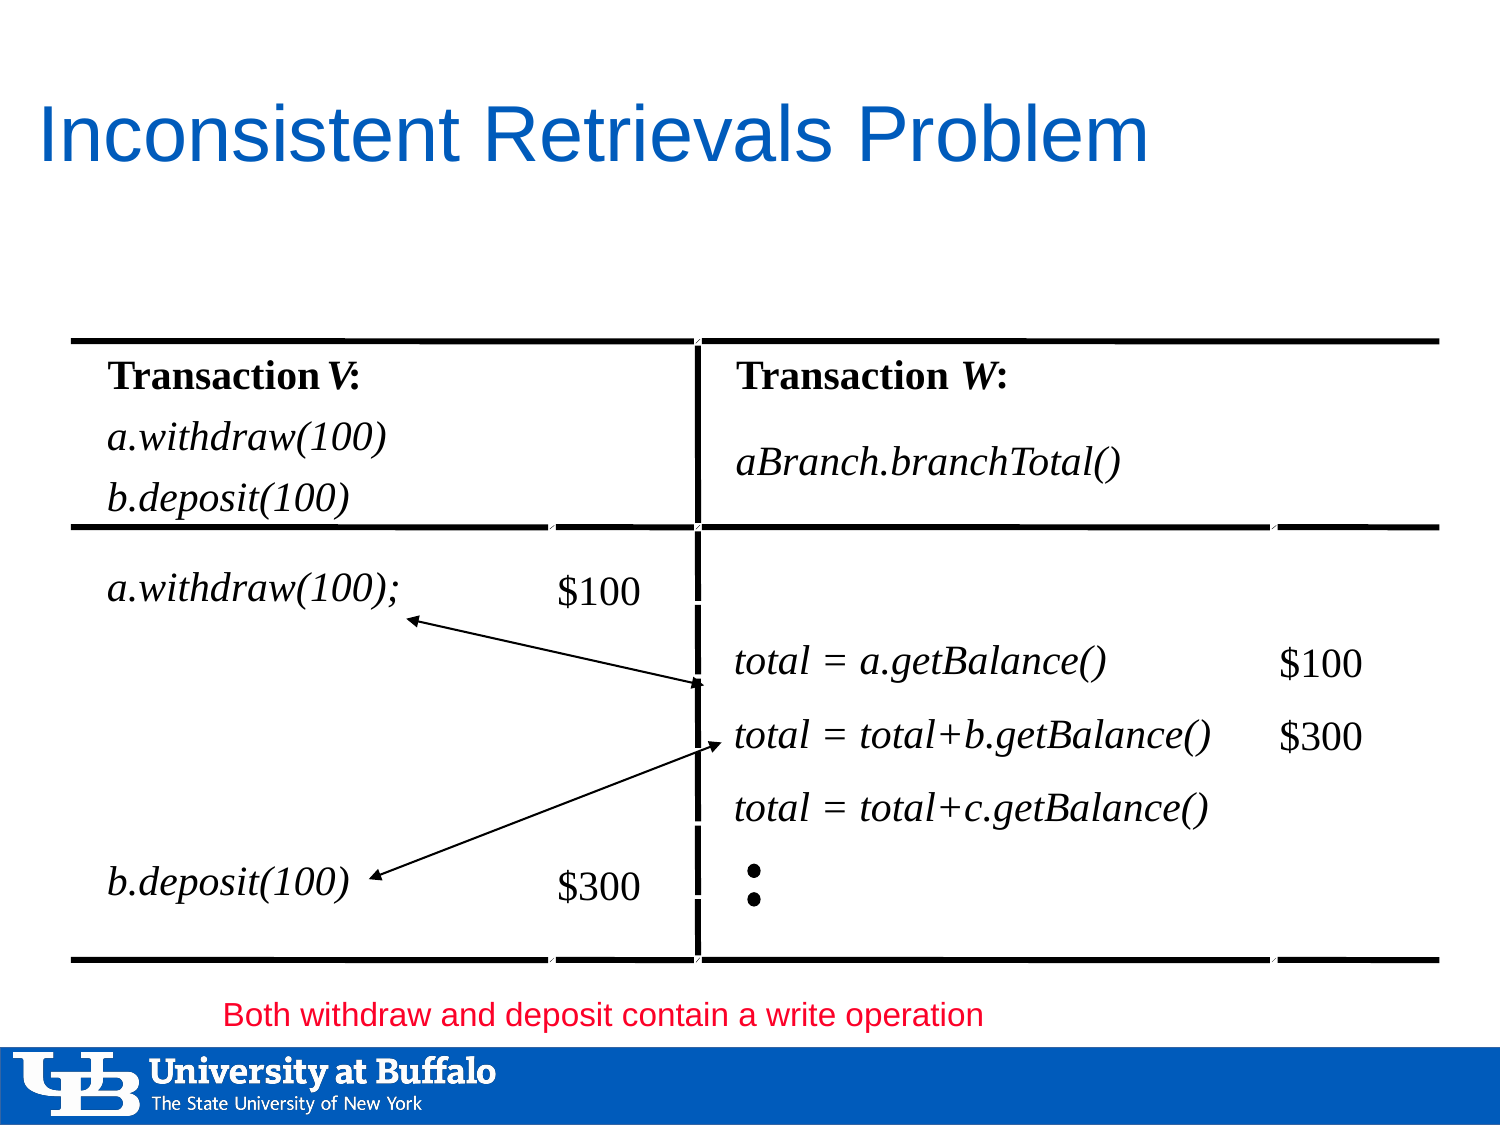

# Inconsistent Retrievals Problem
:
Transaction
V
 :
Transaction
W
a.withdraw(100)
aBranch.branchTotal()
b.deposit(100)
a.withdraw(100);
$100
total = a.getBalance()
$100
total = total+b.getBalance()
$300
total = total+c.getBalance()
b.deposit(100)
$300
Both withdraw and deposit contain a write operation